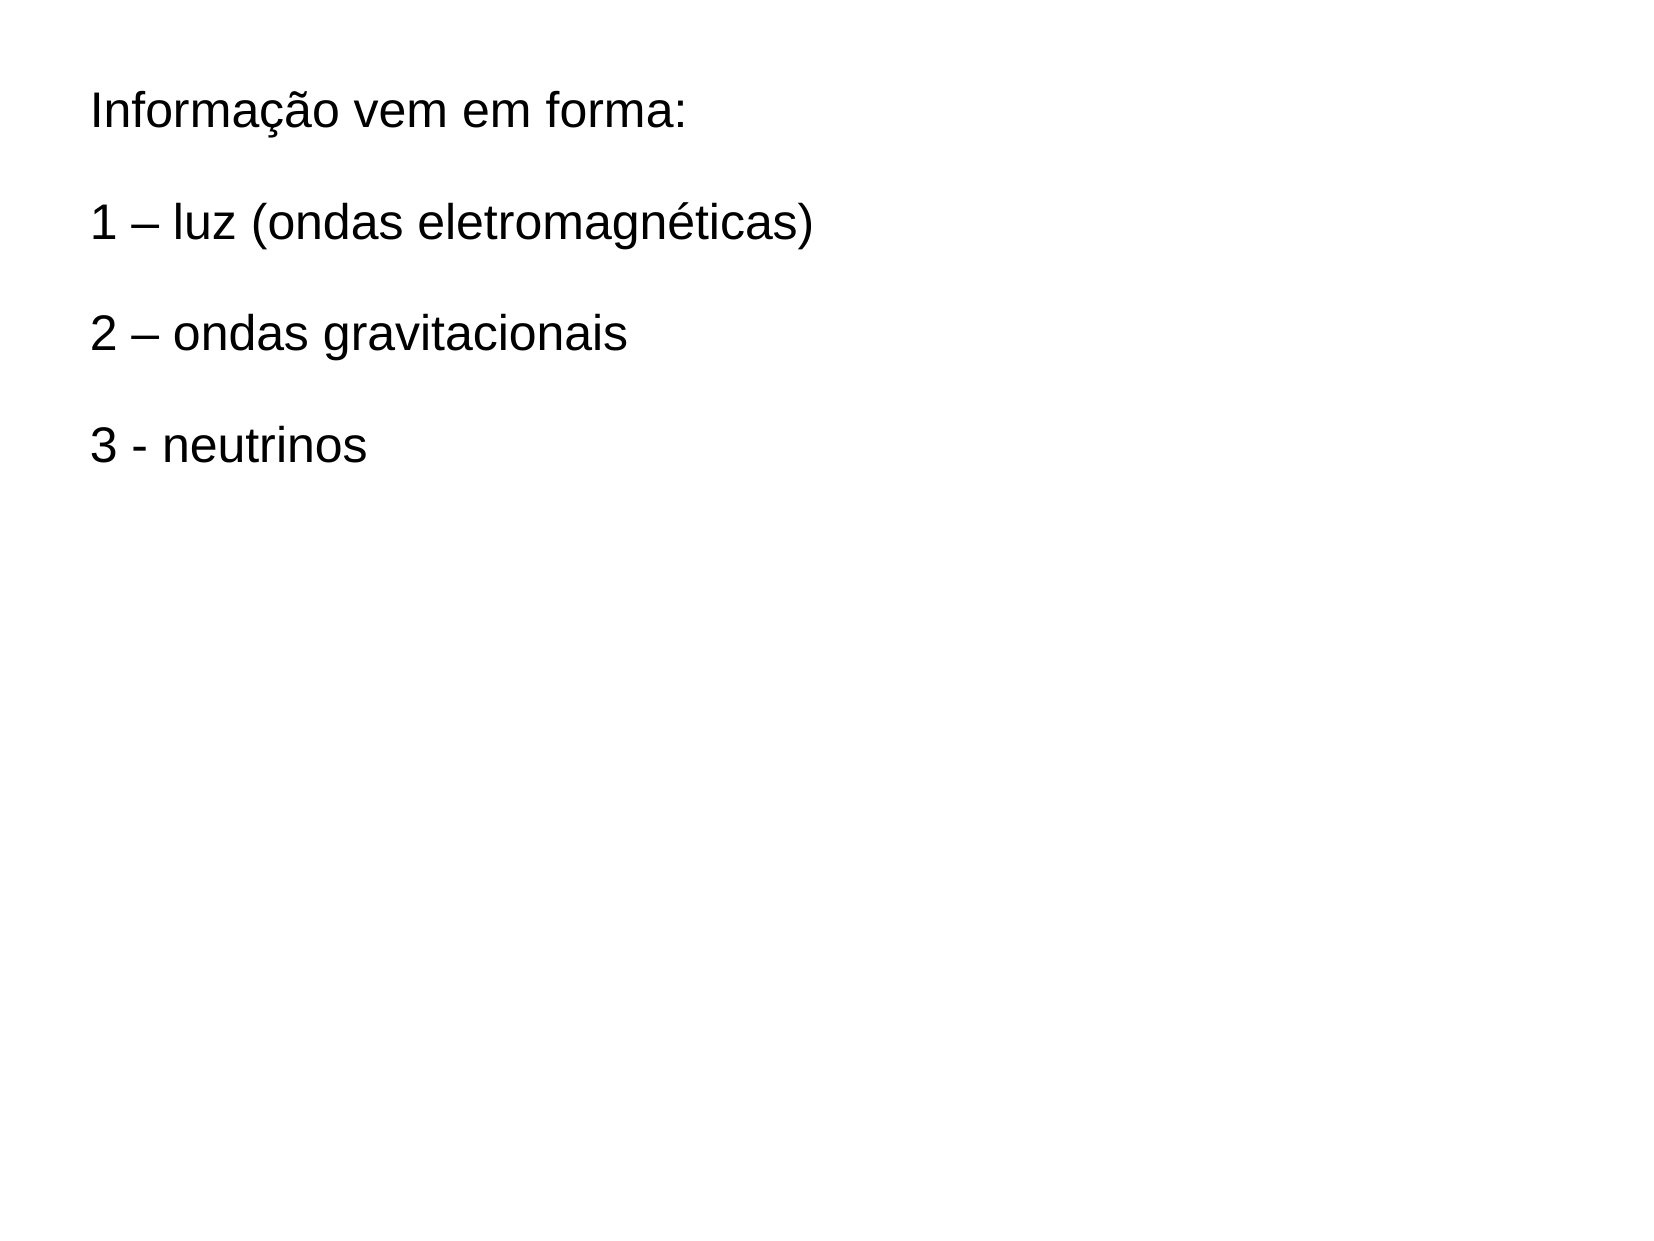

Informação vem em forma:
1 – luz (ondas eletromagnéticas)
2 – ondas gravitacionais
3 - neutrinos